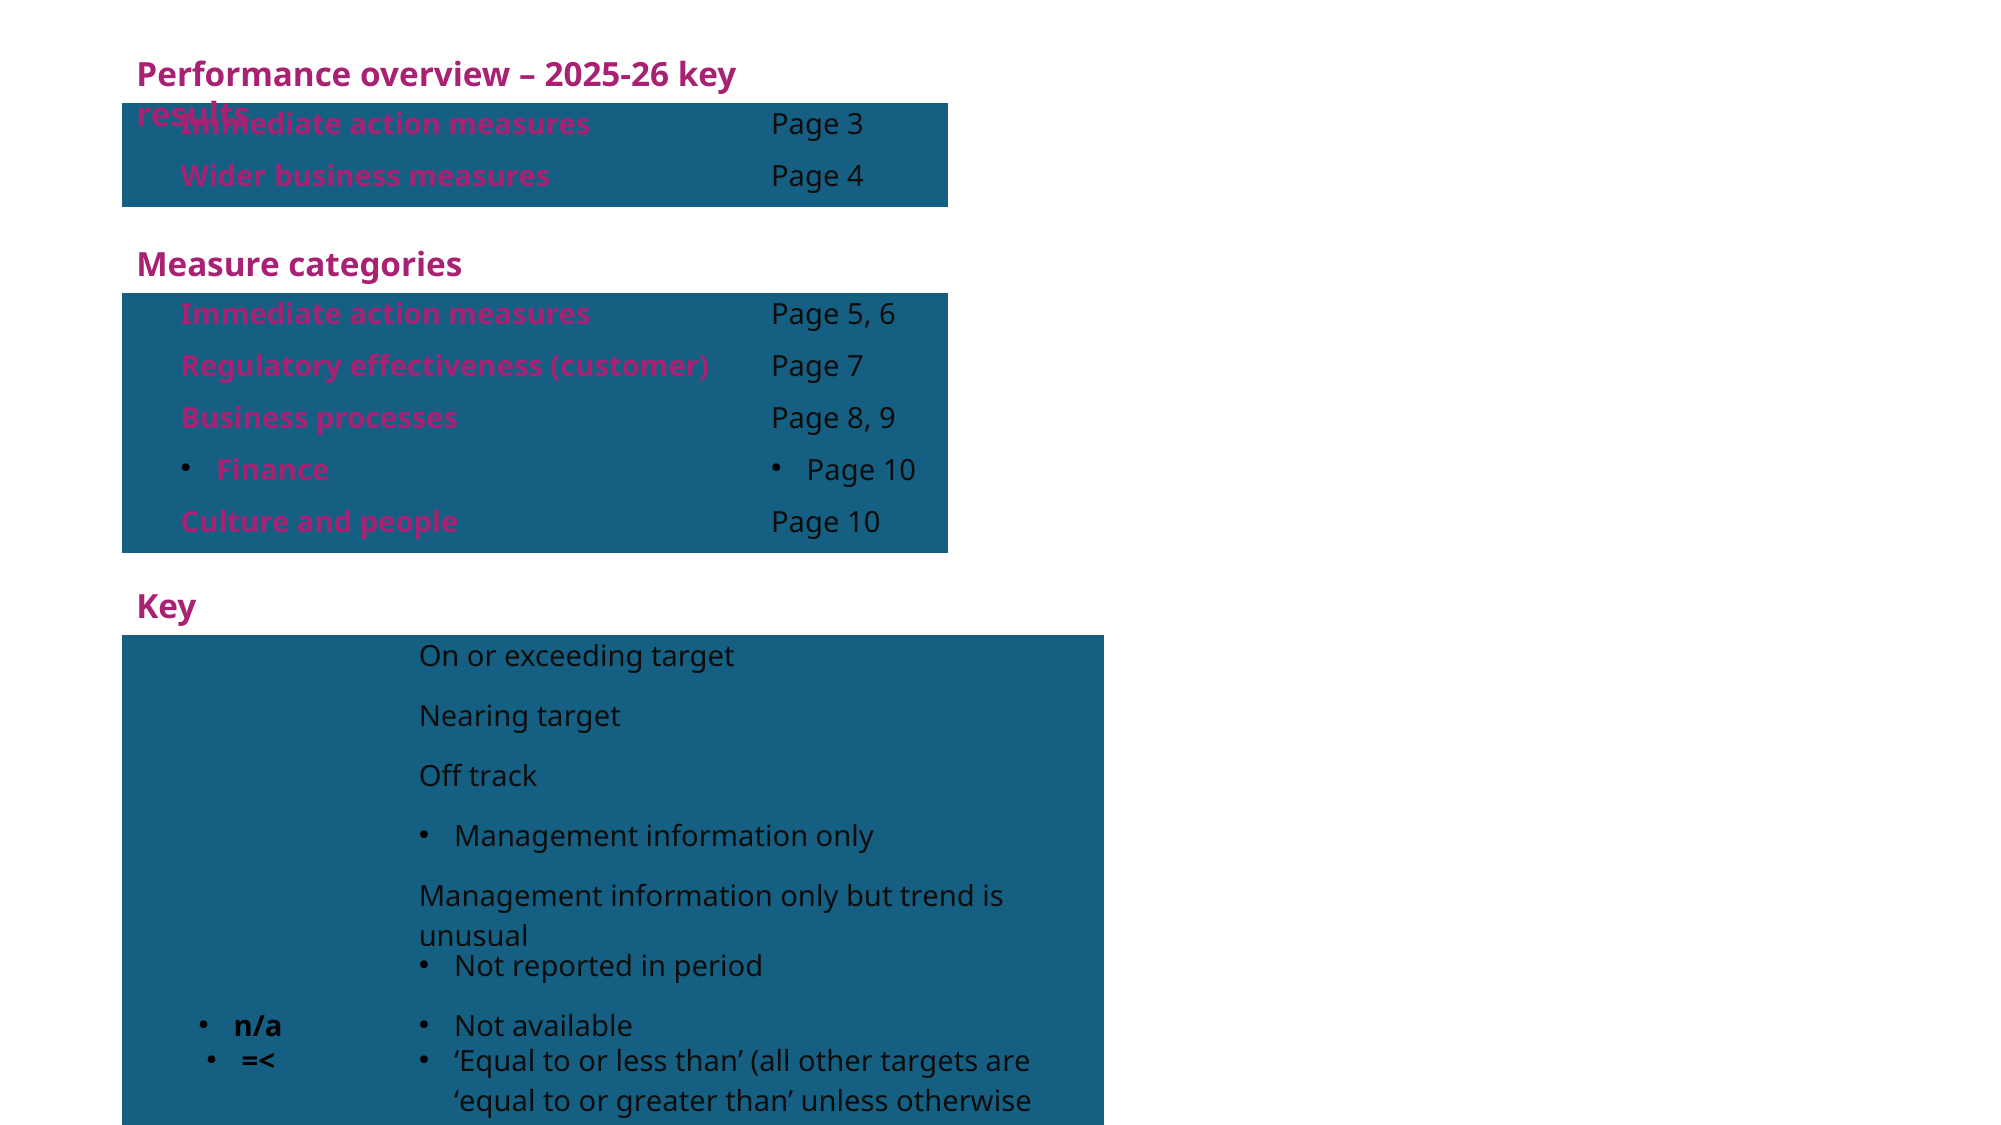

Performance overview – 2025-26 key results
| Immediate action measures | Page 3 |
| --- | --- |
| Wider business measures | Page 4 |
# Measure categories
| Immediate action measures | Page 5, 6 |
| --- | --- |
| Regulatory effectiveness (customer) | Page 7 |
| Business processes | Page 8, 9 |
| Finance | Page 10 |
| Culture and people | Page 10 |
Key
| | On or exceeding target |
| --- | --- |
| | Nearing target |
| | Off track |
| | Management information only |
| | Management information only but trend is unusual |
| | Not reported in period |
| n/a | Not available |
| =< | ‘Equal to or less than’ (all other targets are ‘equal to or greater than’ unless otherwise specified) |